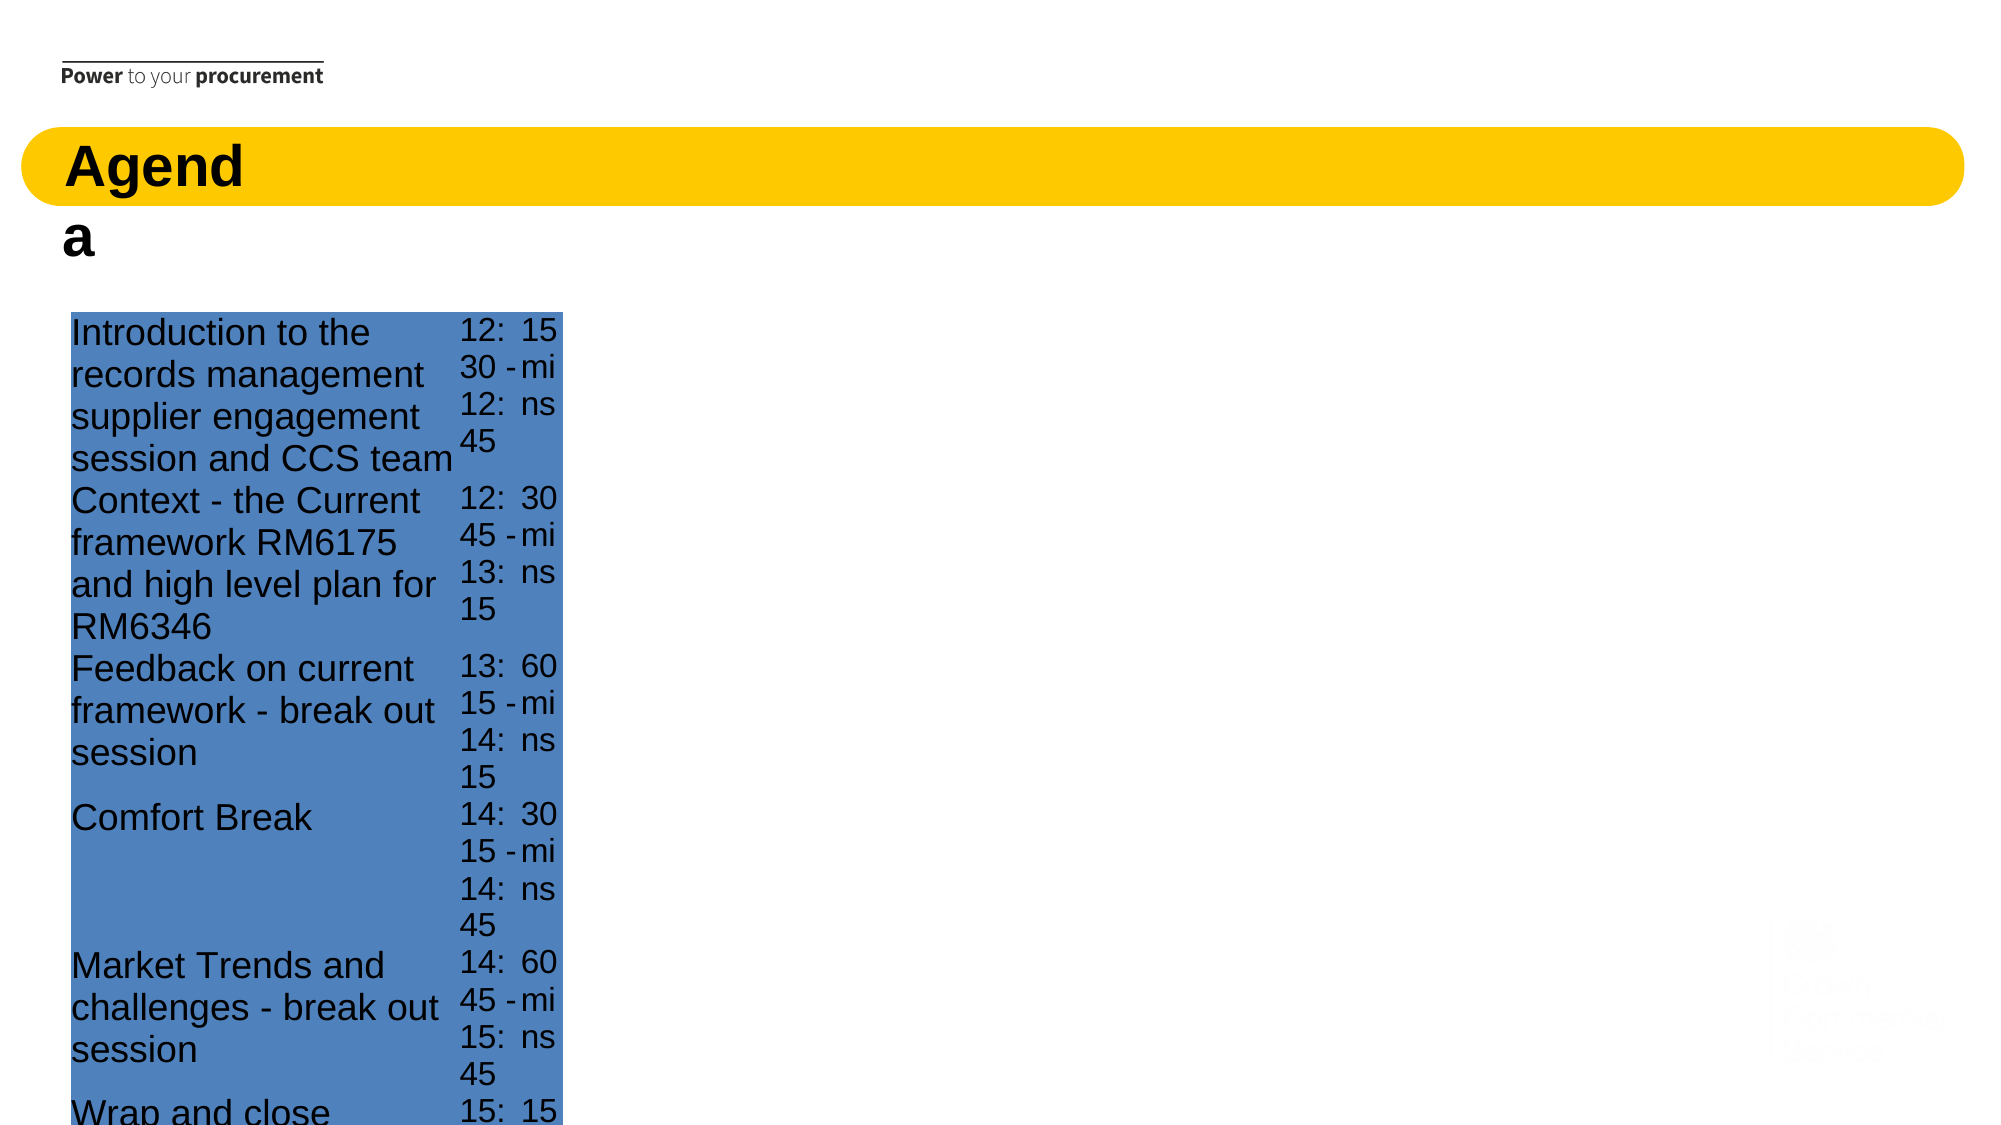

# Agenda
| Introduction to the records management supplier engagement session and CCS team | 12:30 - 12:45 | 15 mins |
| --- | --- | --- |
| Context - the Current framework RM6175 and high level plan for RM6346 | 12:45 - 13:15 | 30 mins |
| Feedback on current framework - break out session | 13:15 - 14:15 | 60 mins |
| Comfort Break | 14:15 - 14:45 | 30 mins |
| Market Trends and challenges - break out session | 14:45 - 15:45 | 60 mins |
| Wrap and close | 15:45 - 16:00 | 15 mins |